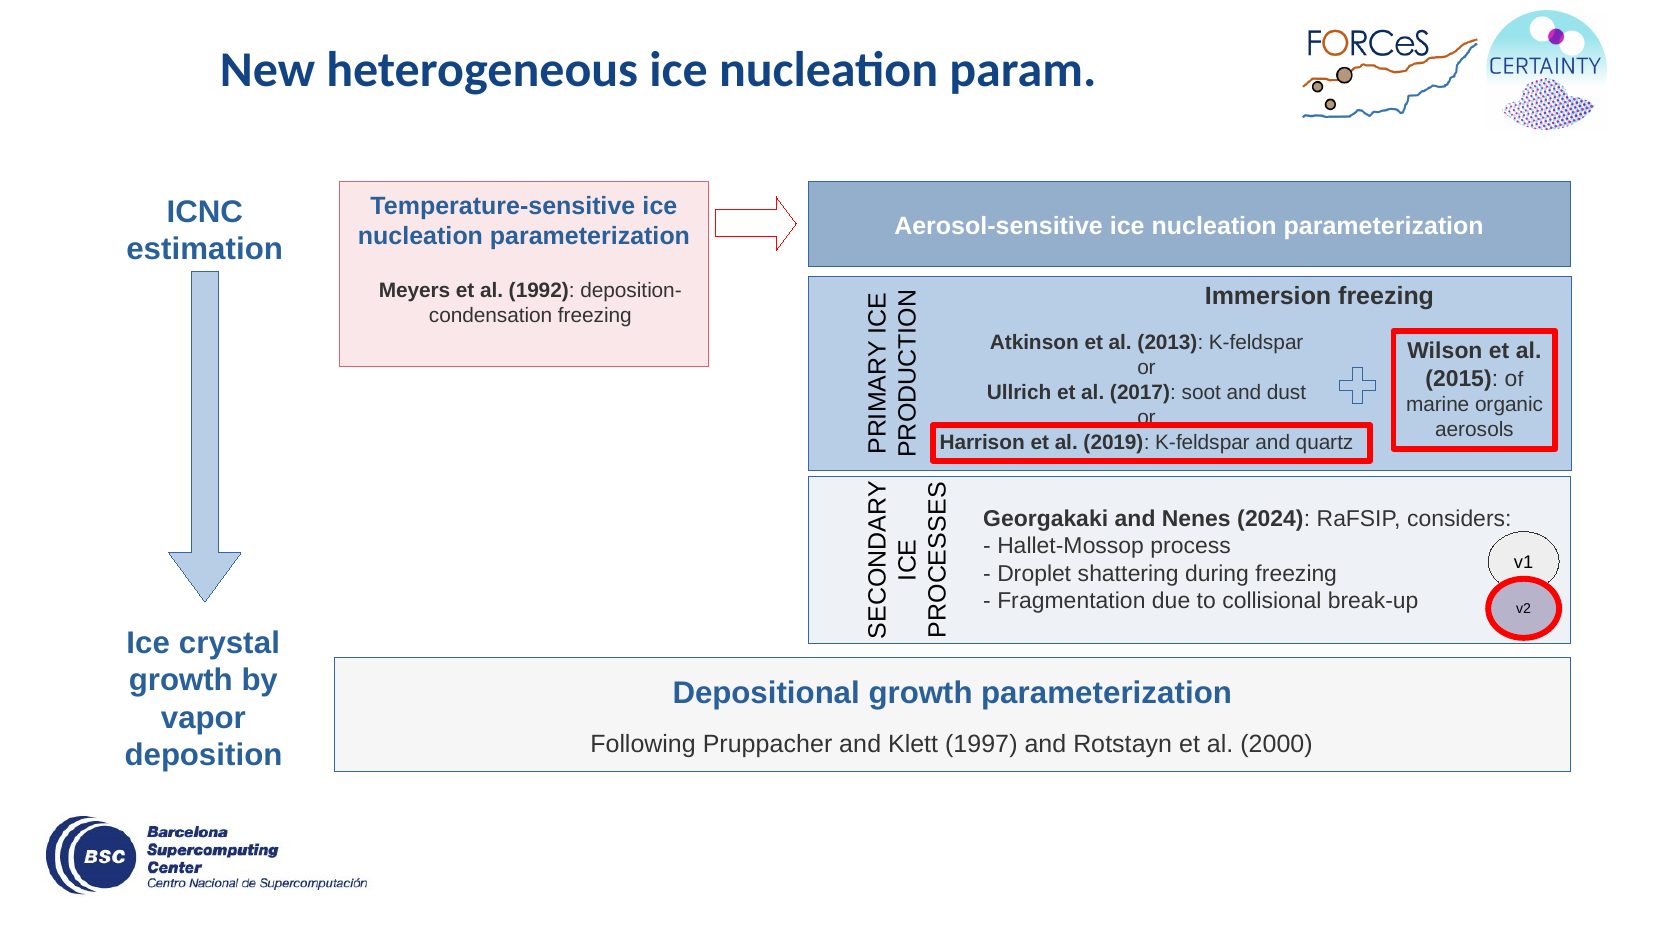

PRIMARY ICE
PRODUCTION
New heterogeneous ice nucleation param.
SECONDARY
ICE
PROCESSES
Temperature-sensitive ice nucleation parameterization
Aerosol-sensitive ice nucleation parameterization
ICNC estimation
Meyers et al. (1992): deposition-condensation freezing
Immersion freezing
Wilson et al. (2015): of marine organic aerosols
Atkinson et al. (2013): K-feldspar
or
Ullrich et al. (2017): soot and dust
or
Harrison et al. (2019): K-feldspar and quartz
Georgakaki and Nenes (2024): RaFSIP, considers:
- Hallet-Mossop process
- Droplet shattering during freezing
- Fragmentation due to collisional break-up
v1
v2
v2
v2
Ice crystal growth by vapor deposition
Depositional growth parameterization
Following Pruppacher and Klett (1997) and Rotstayn et al. (2000)
The modeled ice nucleating particles (INPs) were evaluated in the previous version of the transport model (TM4), which uses the same principles as TM5, against observations from "Impact of Biogenic versus Anthropogenic emissions on Clouds and Climate: towards a Holistic UnderStanding" (BACCHUS) (http://www.bacchus-env.eu/in/index.php) and Wex et al. (2019) in Chatziparaschos et al. (2023).